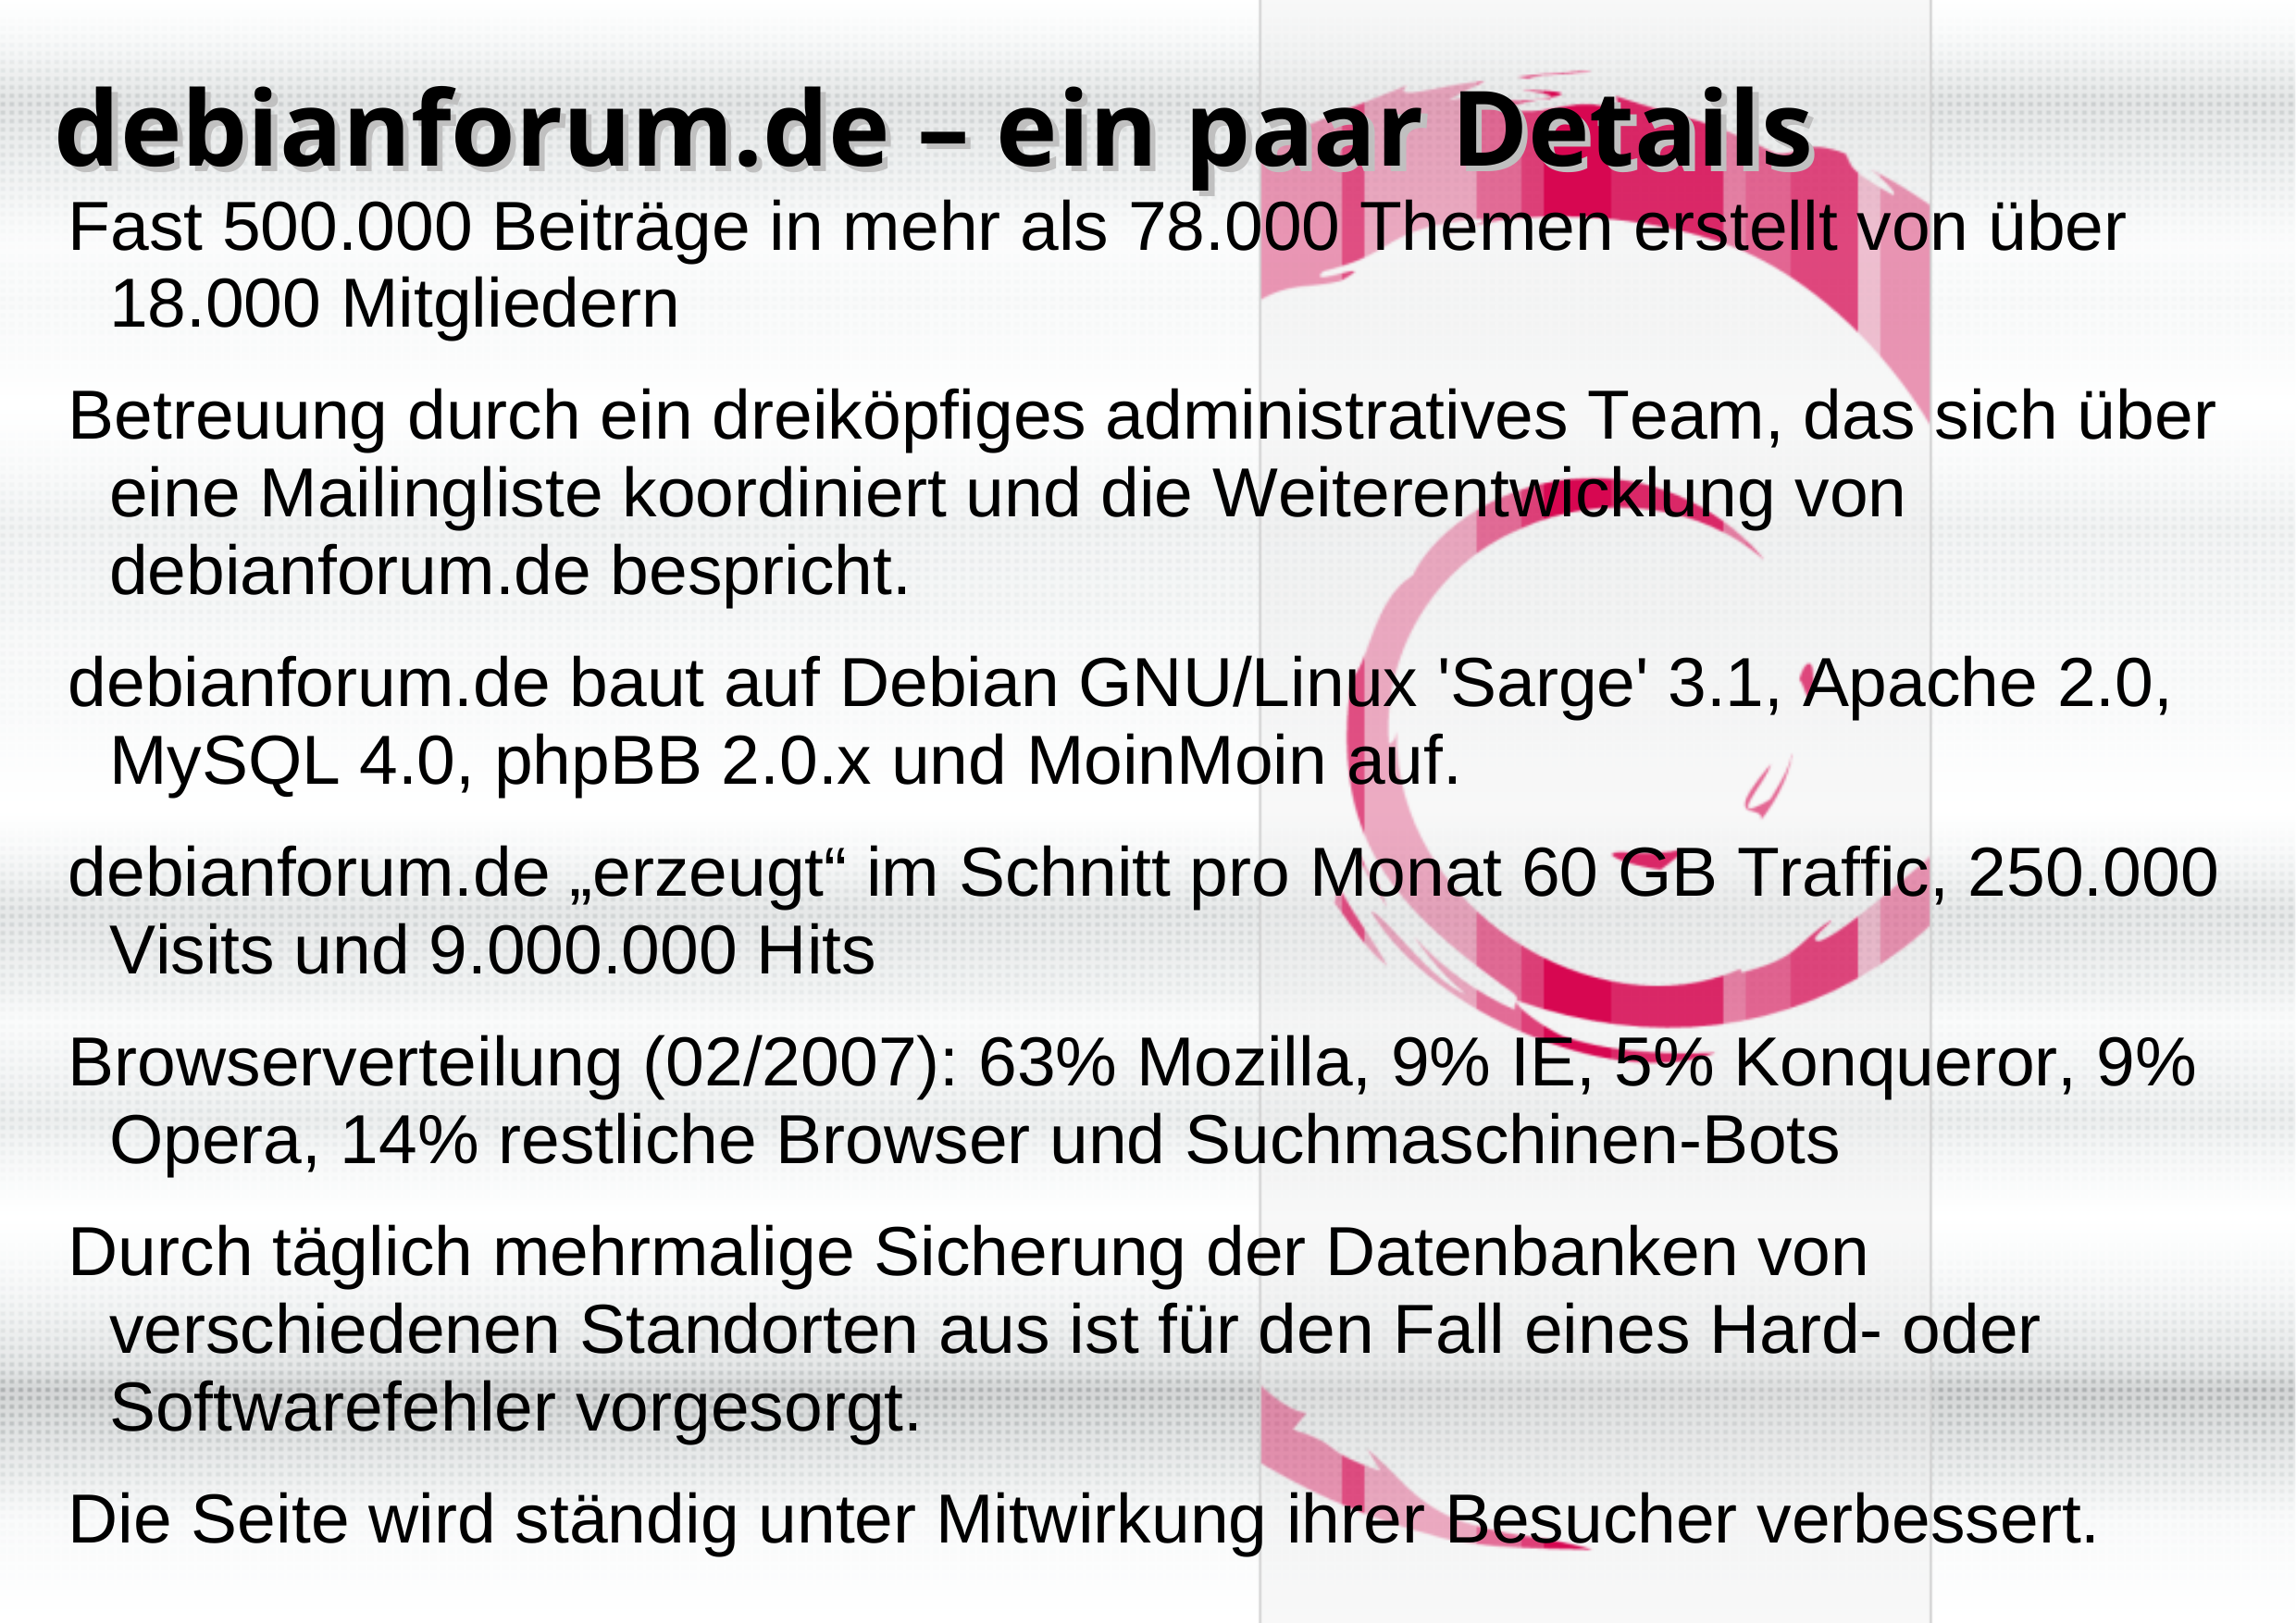

debianforum.de – ein paar Details
Fast 500.000 Beiträge in mehr als 78.000 Themen erstellt von über 18.000 Mitgliedern
Betreuung durch ein dreiköpfiges administratives Team, das sich über eine Mailingliste koordiniert und die Weiterentwicklung von debianforum.de bespricht.
debianforum.de baut auf Debian GNU/Linux 'Sarge' 3.1, Apache 2.0, MySQL 4.0, phpBB 2.0.x und MoinMoin auf.
debianforum.de „erzeugt“ im Schnitt pro Monat 60 GB Traffic, 250.000 Visits und 9.000.000 Hits
Browserverteilung (02/2007): 63% Mozilla, 9% IE, 5% Konqueror, 9% Opera, 14% restliche Browser und Suchmaschinen-Bots
Durch täglich mehrmalige Sicherung der Datenbanken von verschiedenen Standorten aus ist für den Fall eines Hard- oder Softwarefehler vorgesorgt.
Die Seite wird ständig unter Mitwirkung ihrer Besucher verbessert.